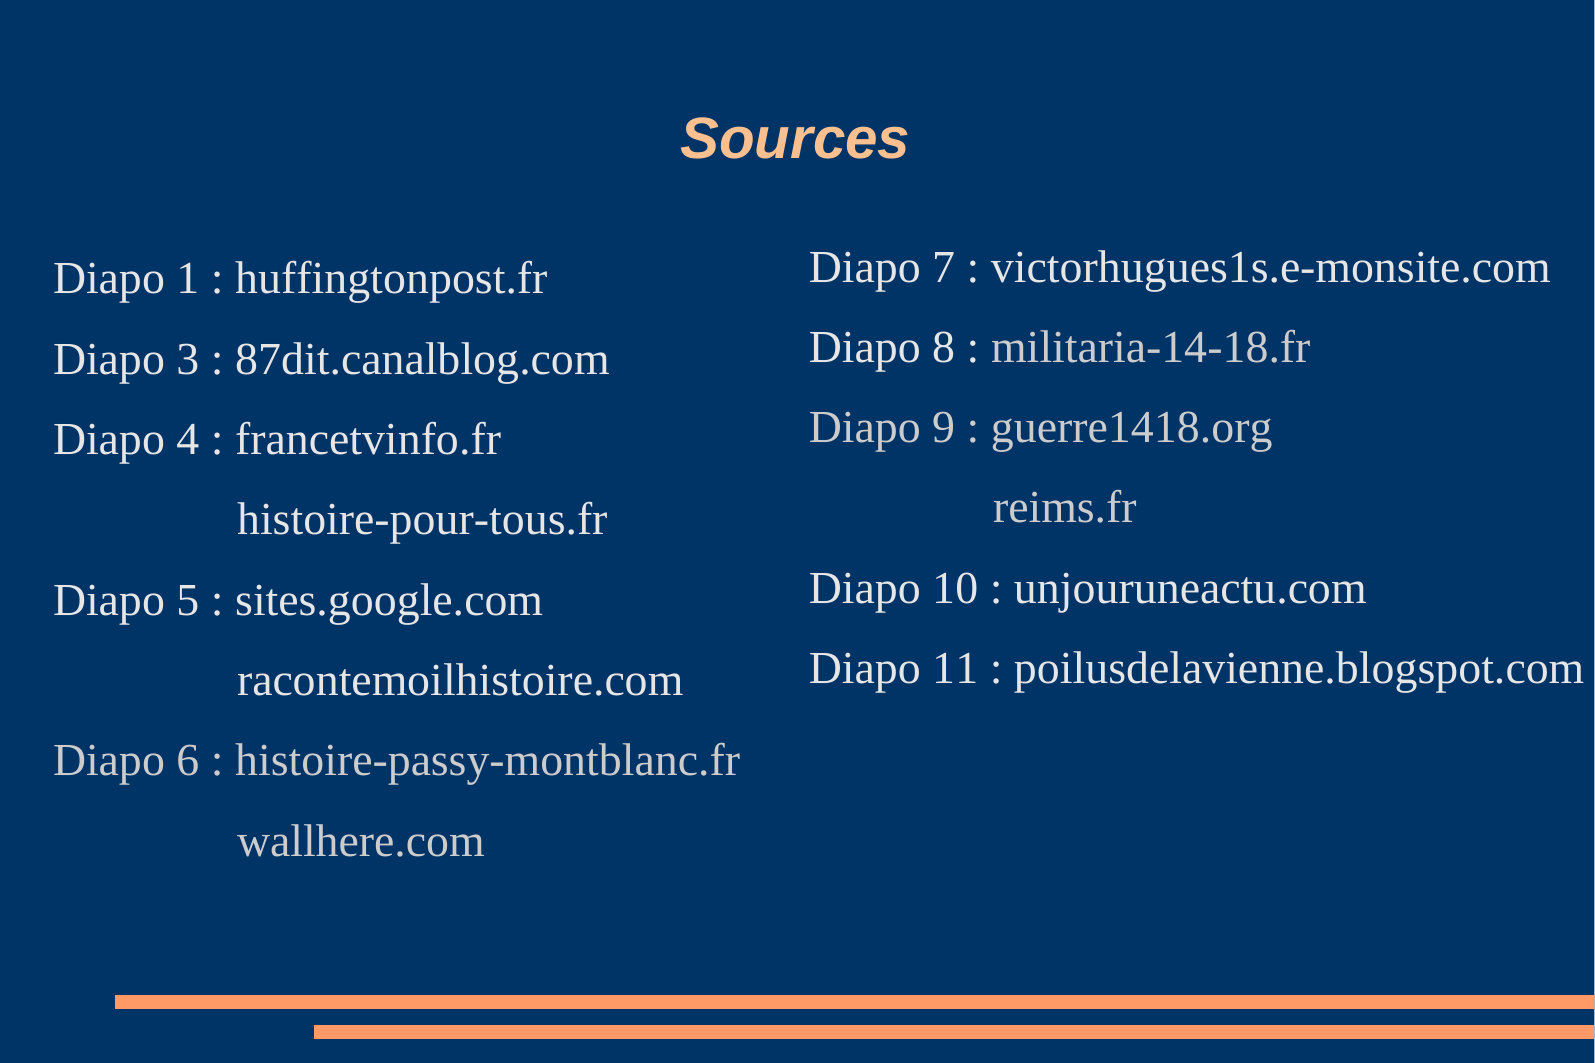

# Sources
Diapo 7 : victorhugues1s.e-monsite.com
Diapo 8 : militaria-14-18.fr
Diapo 9 : guerre1418.org
 reims.fr
Diapo 10 : unjouruneactu.com
Diapo 11 : poilusdelavienne.blogspot.com
Diapo 1 : huffingtonpost.fr
Diapo 3 : 87dit.canalblog.com
Diapo 4 : francetvinfo.fr
 histoire-pour-tous.fr
Diapo 5 : sites.google.com
 racontemoilhistoire.com
Diapo 6 : histoire-passy-montblanc.fr
 wallhere.com